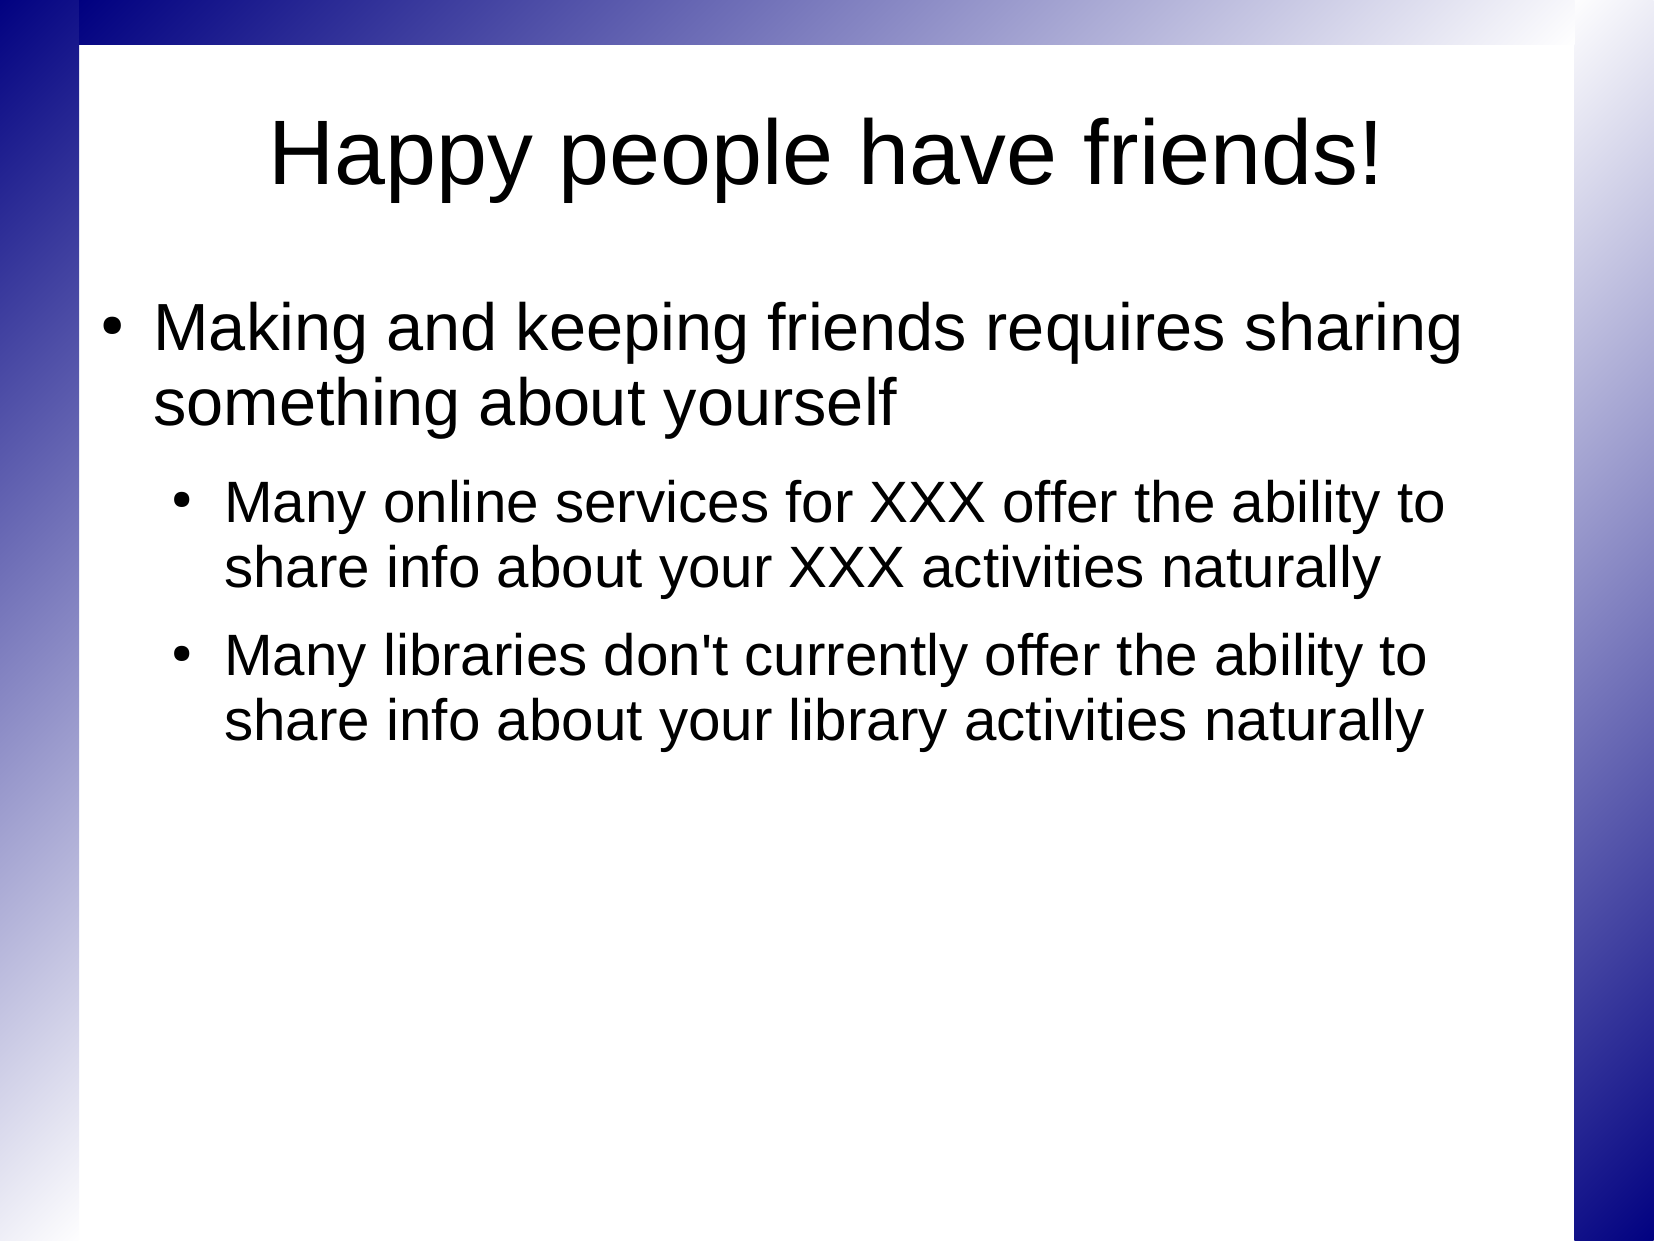

# Happy people have friends!
Making and keeping friends requires sharing something about yourself
Many online services for XXX offer the ability to share info about your XXX activities naturally
Many libraries don't currently offer the ability to share info about your library activities naturally